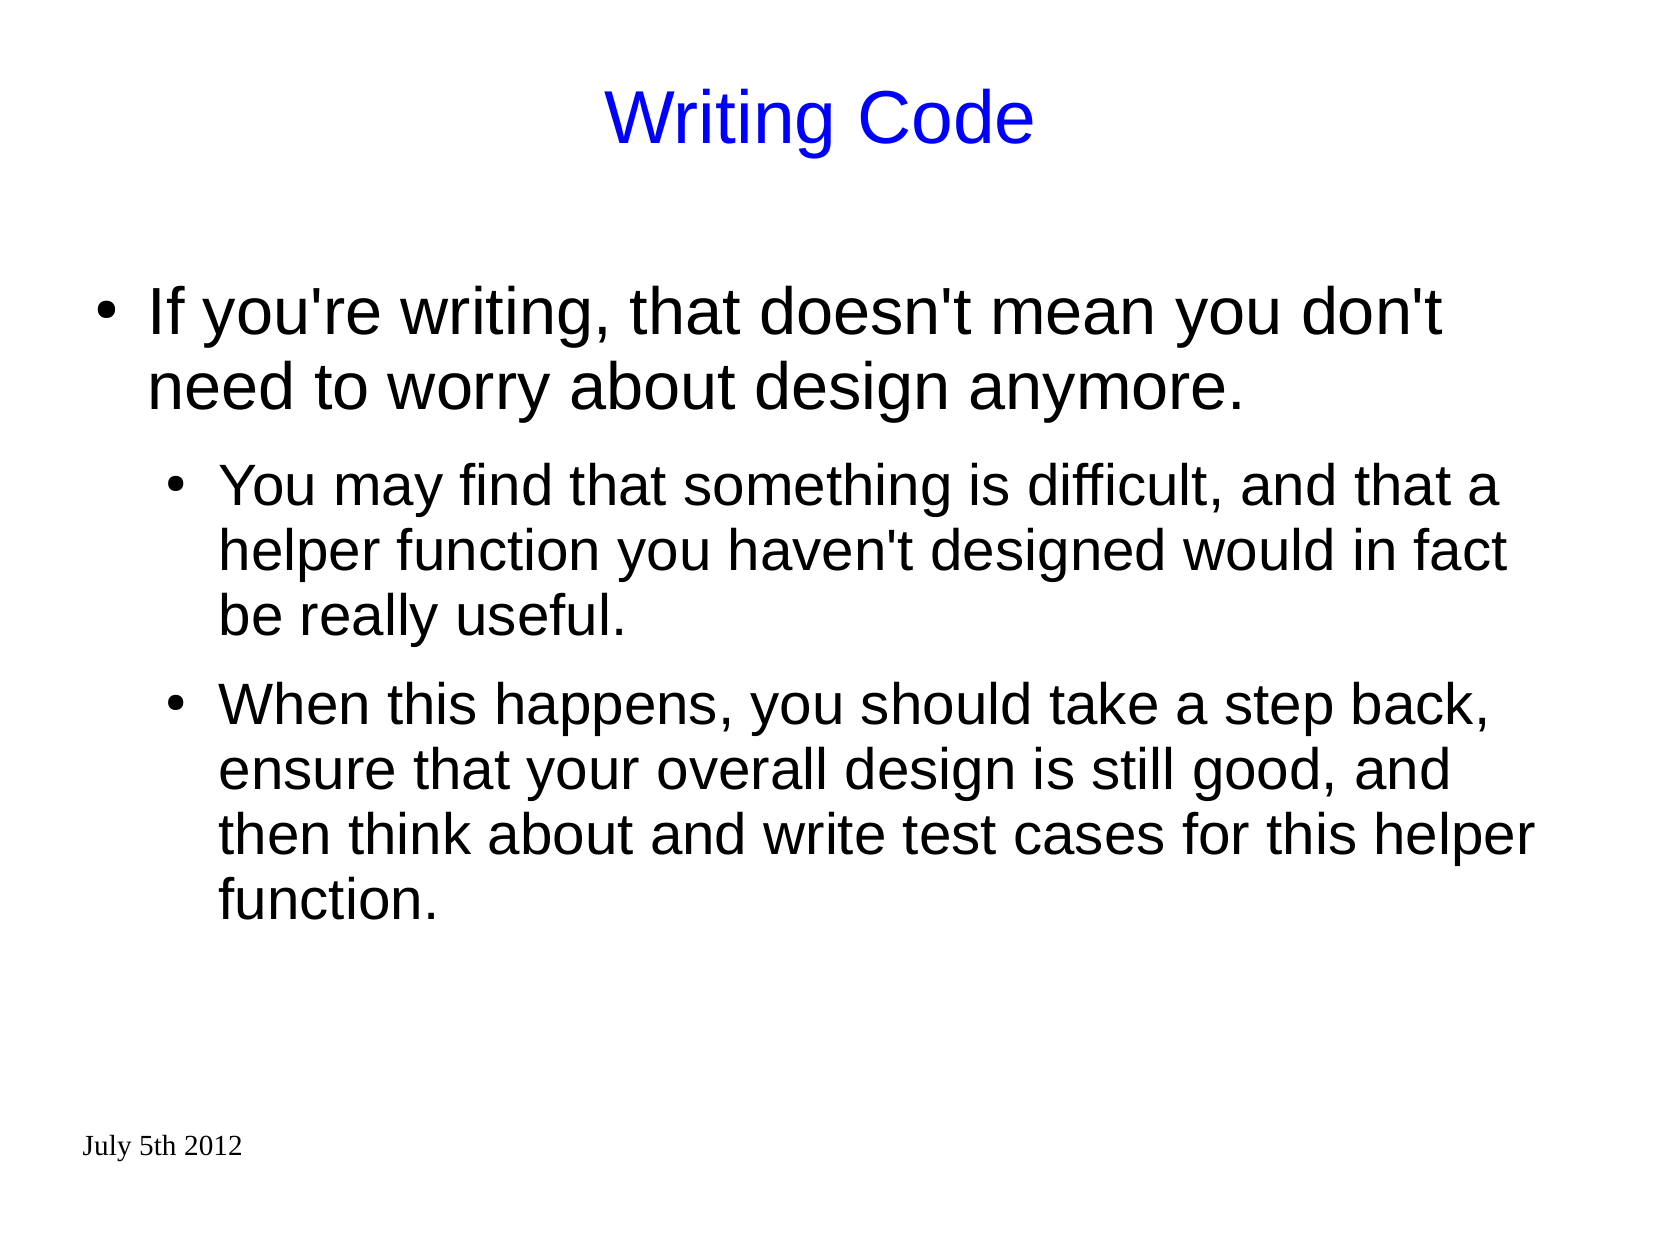

# Writing Code
If you're writing, that doesn't mean you don't need to worry about design anymore.
You may find that something is difficult, and that a helper function you haven't designed would in fact be really useful.
When this happens, you should take a step back, ensure that your overall design is still good, and then think about and write test cases for this helper function.
July 5th 2012